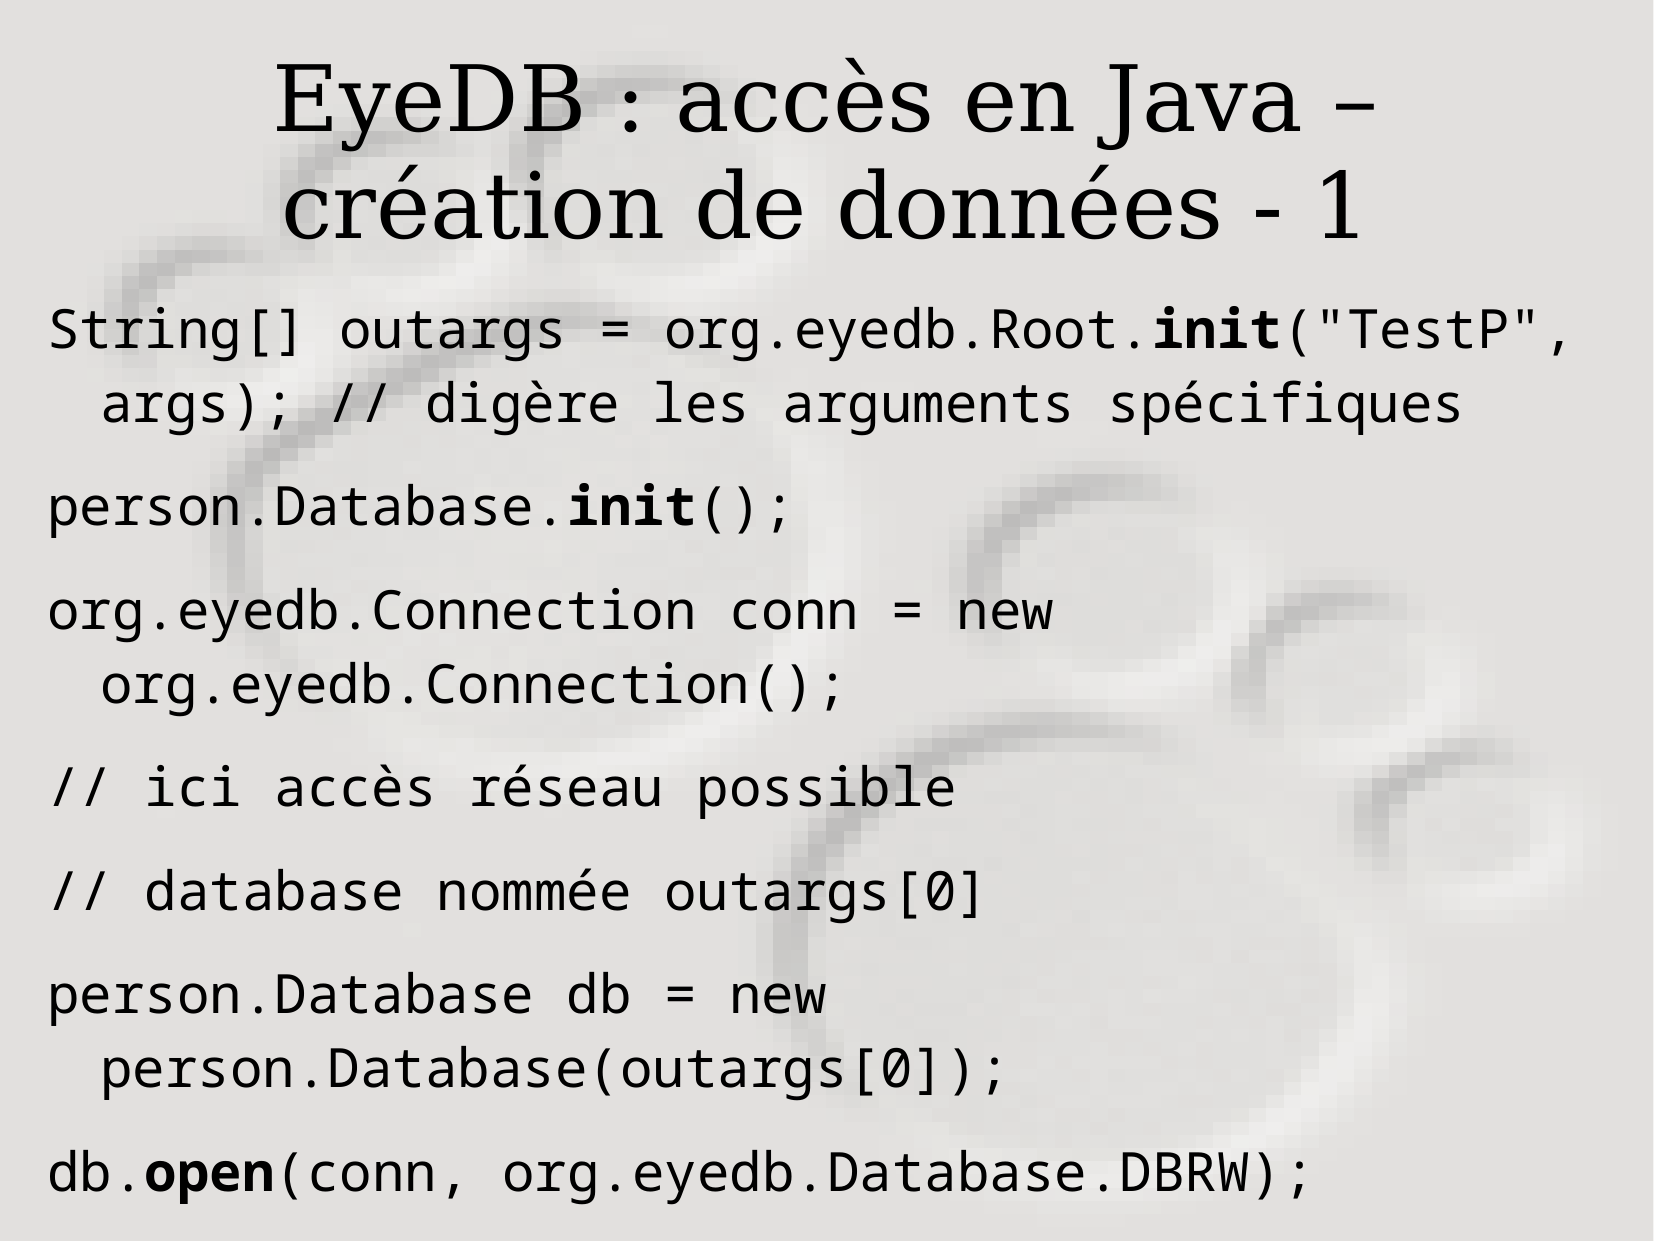

# EyeDB : accès en Java – création de données - 1
String[] outargs = org.eyedb.Root.init("TestP", args); // digère les arguments spécifiques
person.Database.init();
org.eyedb.Connection conn = new org.eyedb.Connection();
// ici accès réseau possible
// database nommée outargs[0]
person.Database db = new person.Database(outargs[0]);
db.open(conn, org.eyedb.Database.DBRW);
db.transactionBegin();